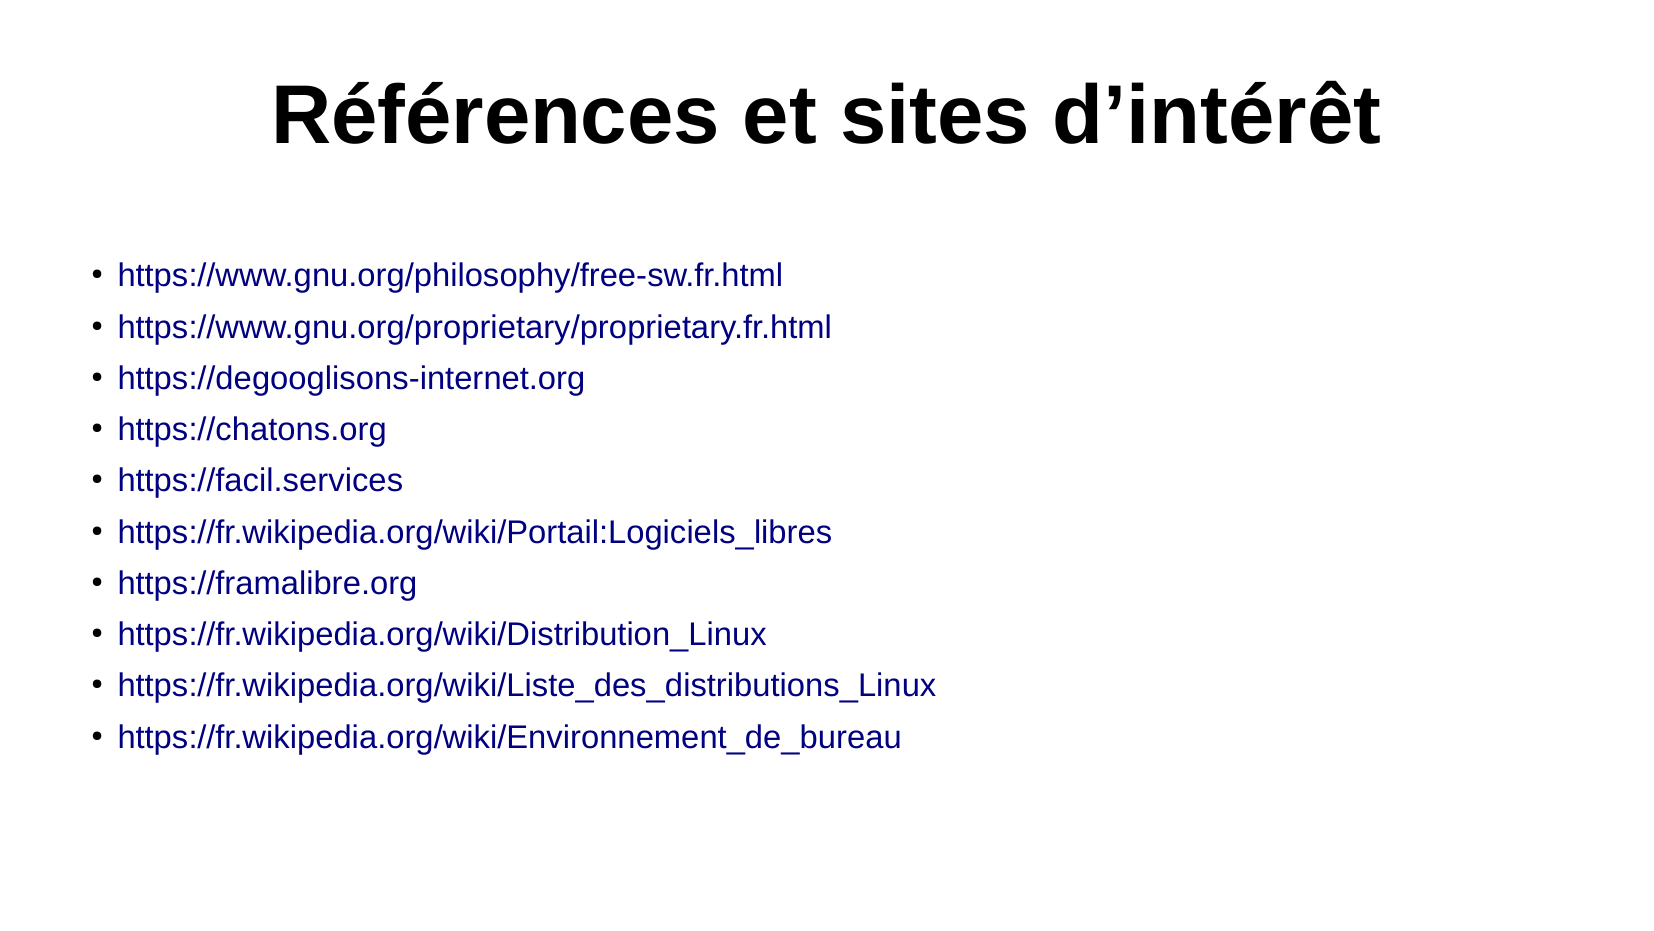

# Références et sites d’intérêt
https://www.gnu.org/philosophy/free-sw.fr.html
https://www.gnu.org/proprietary/proprietary.fr.html
https://degooglisons-internet.org
https://chatons.org
https://facil.services
https://fr.wikipedia.org/wiki/Portail:Logiciels_libres
https://framalibre.org
https://fr.wikipedia.org/wiki/Distribution_Linux
https://fr.wikipedia.org/wiki/Liste_des_distributions_Linux
https://fr.wikipedia.org/wiki/Environnement_de_bureau